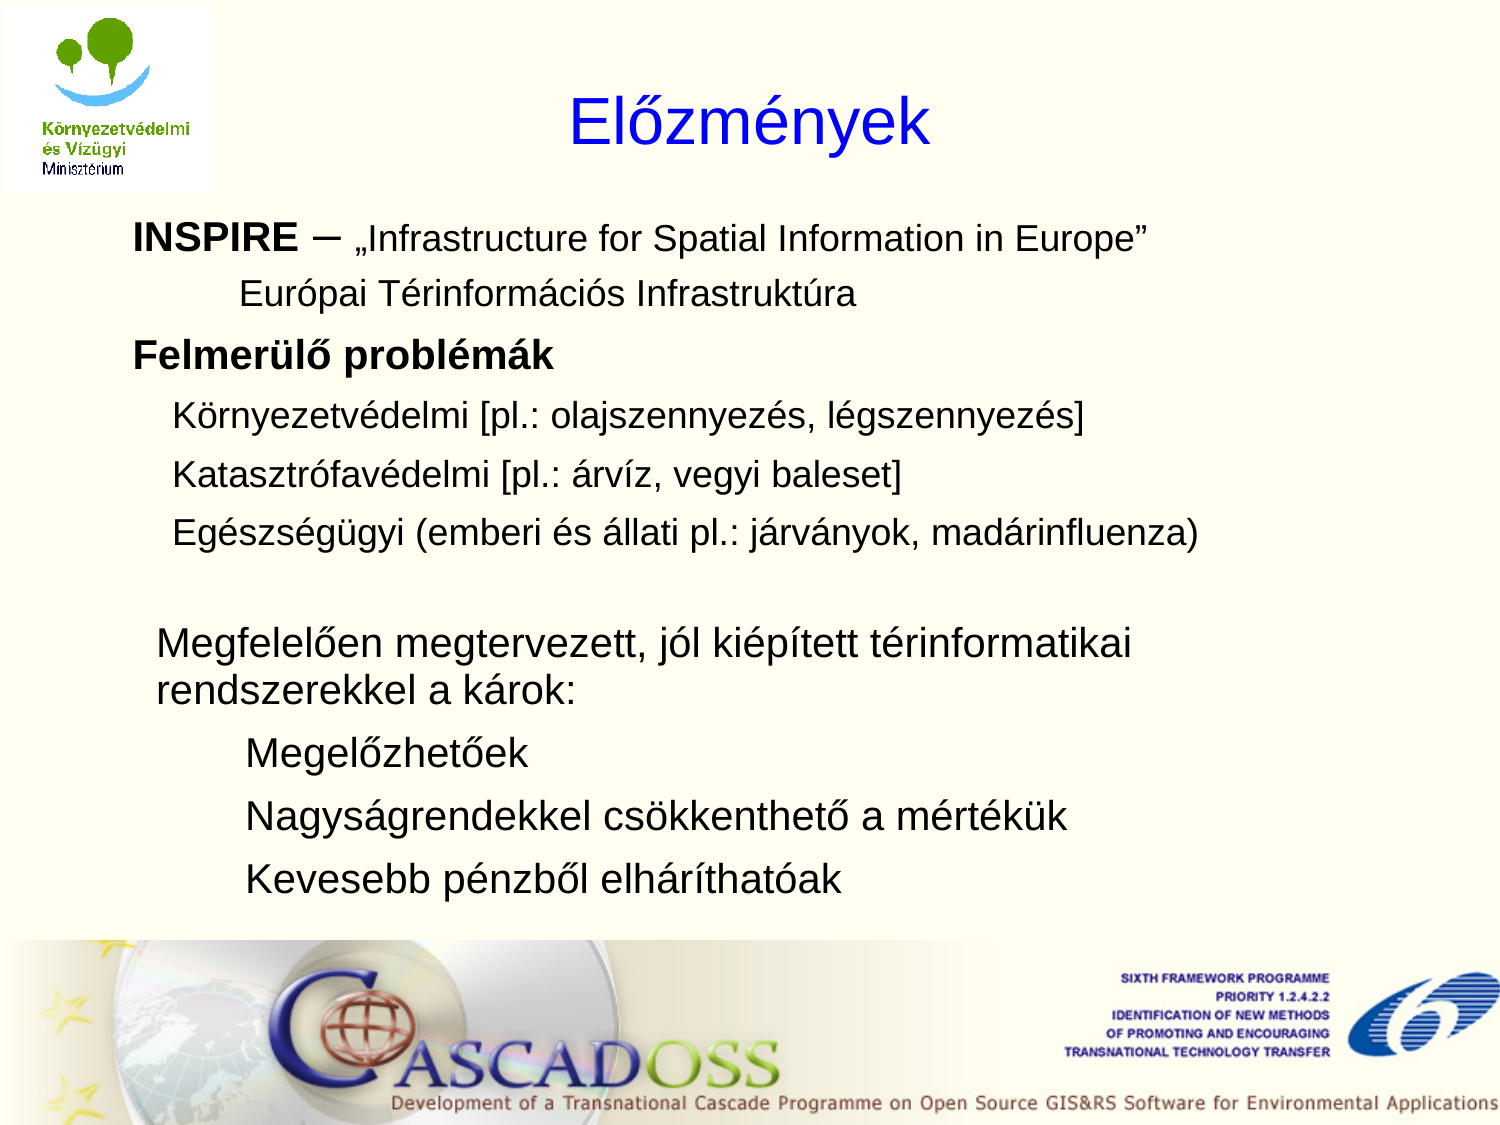

# Előzmények
INSPIRE – „Infrastructure for Spatial Information in Europe”
Európai Térinformációs Infrastruktúra
Felmerülő problémák
Környezetvédelmi [pl.: olajszennyezés, légszennyezés]
Katasztrófavédelmi [pl.: árvíz, vegyi baleset]
Egészségügyi (emberi és állati pl.: járványok, madárinfluenza)
Megfelelően megtervezett, jól kiépített térinformatikai rendszerekkel a károk:
Megelőzhetőek
Nagyságrendekkel csökkenthető a mértékük
Kevesebb pénzből elháríthatóak